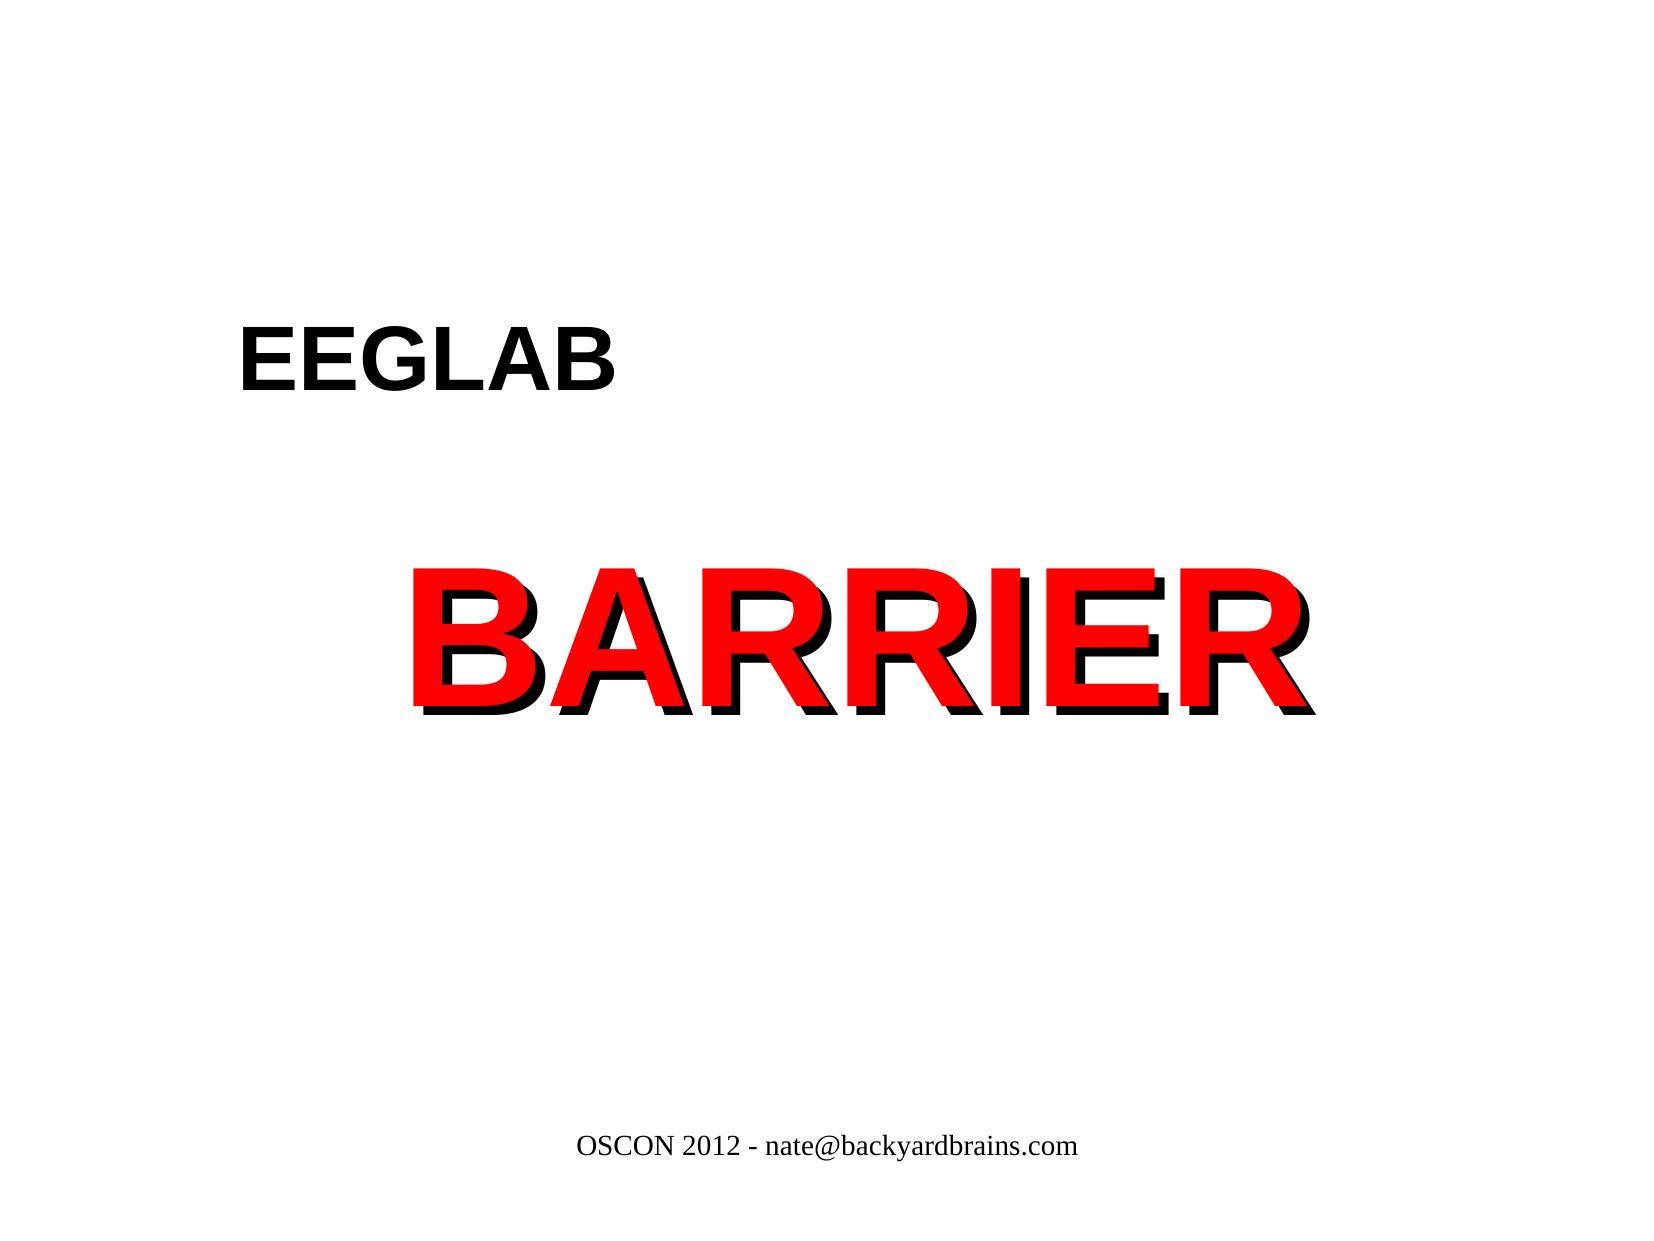

EEGLAB
# BARRIER
OSCON 2012 - nate@backyardbrains.com